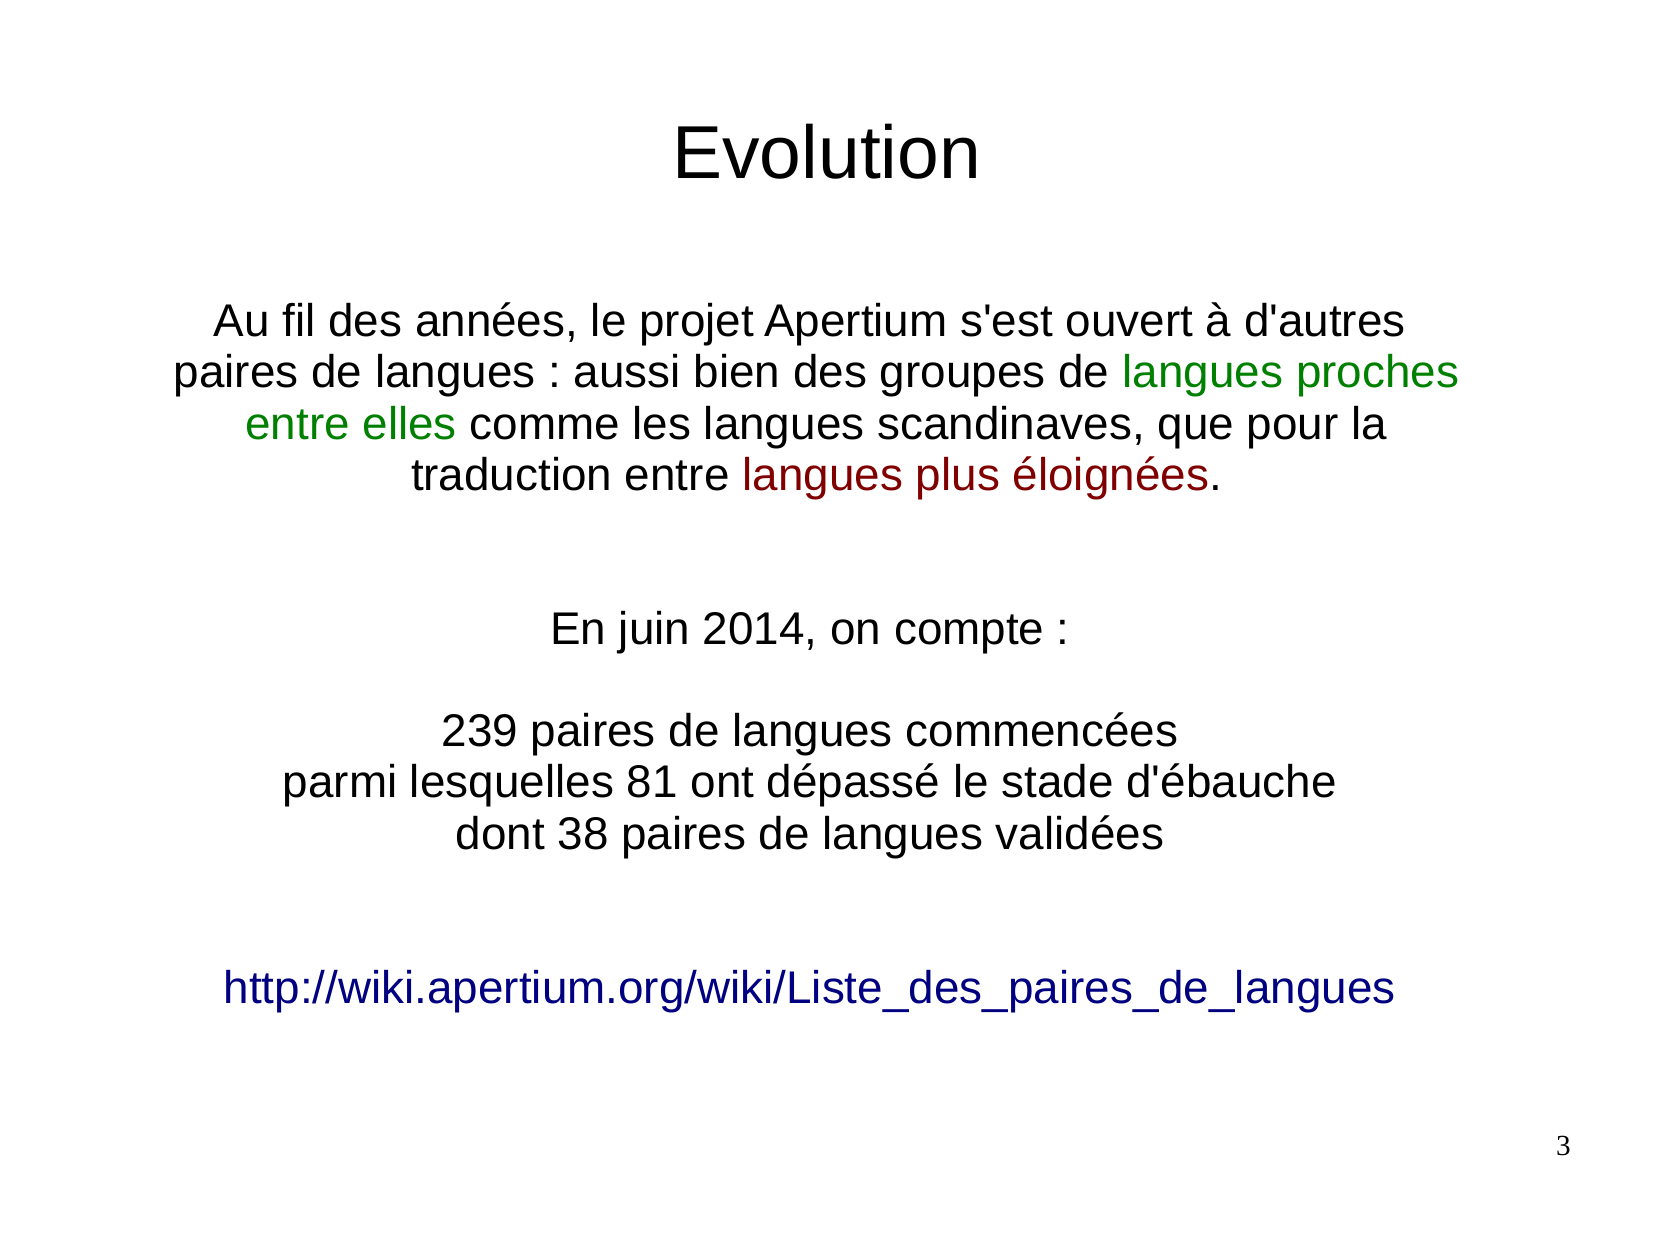

# Evolution
Au fil des années, le projet Apertium s'est ouvert à d'autres
 paires de langues : aussi bien des groupes de langues proches
 entre elles comme les langues scandinaves, que pour la
 traduction entre langues plus éloignées.
En juin 2014, on compte :
239 paires de langues commencées
parmi lesquelles 81 ont dépassé le stade d'ébauche
dont 38 paires de langues validées
http://wiki.apertium.org/wiki/Liste_des_paires_de_langues
3